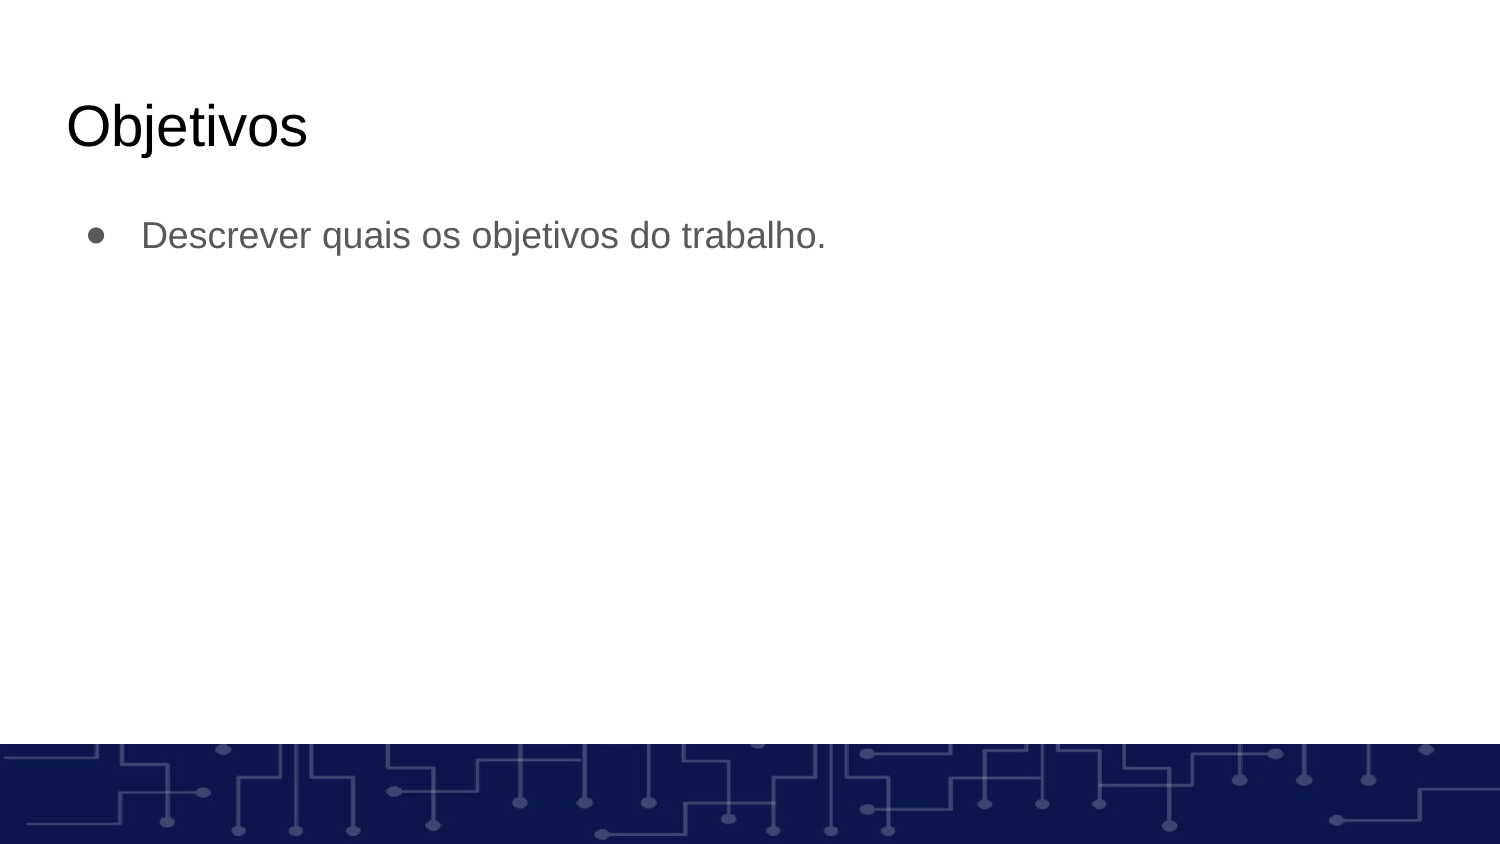

# Objetivos
Descrever quais os objetivos do trabalho.